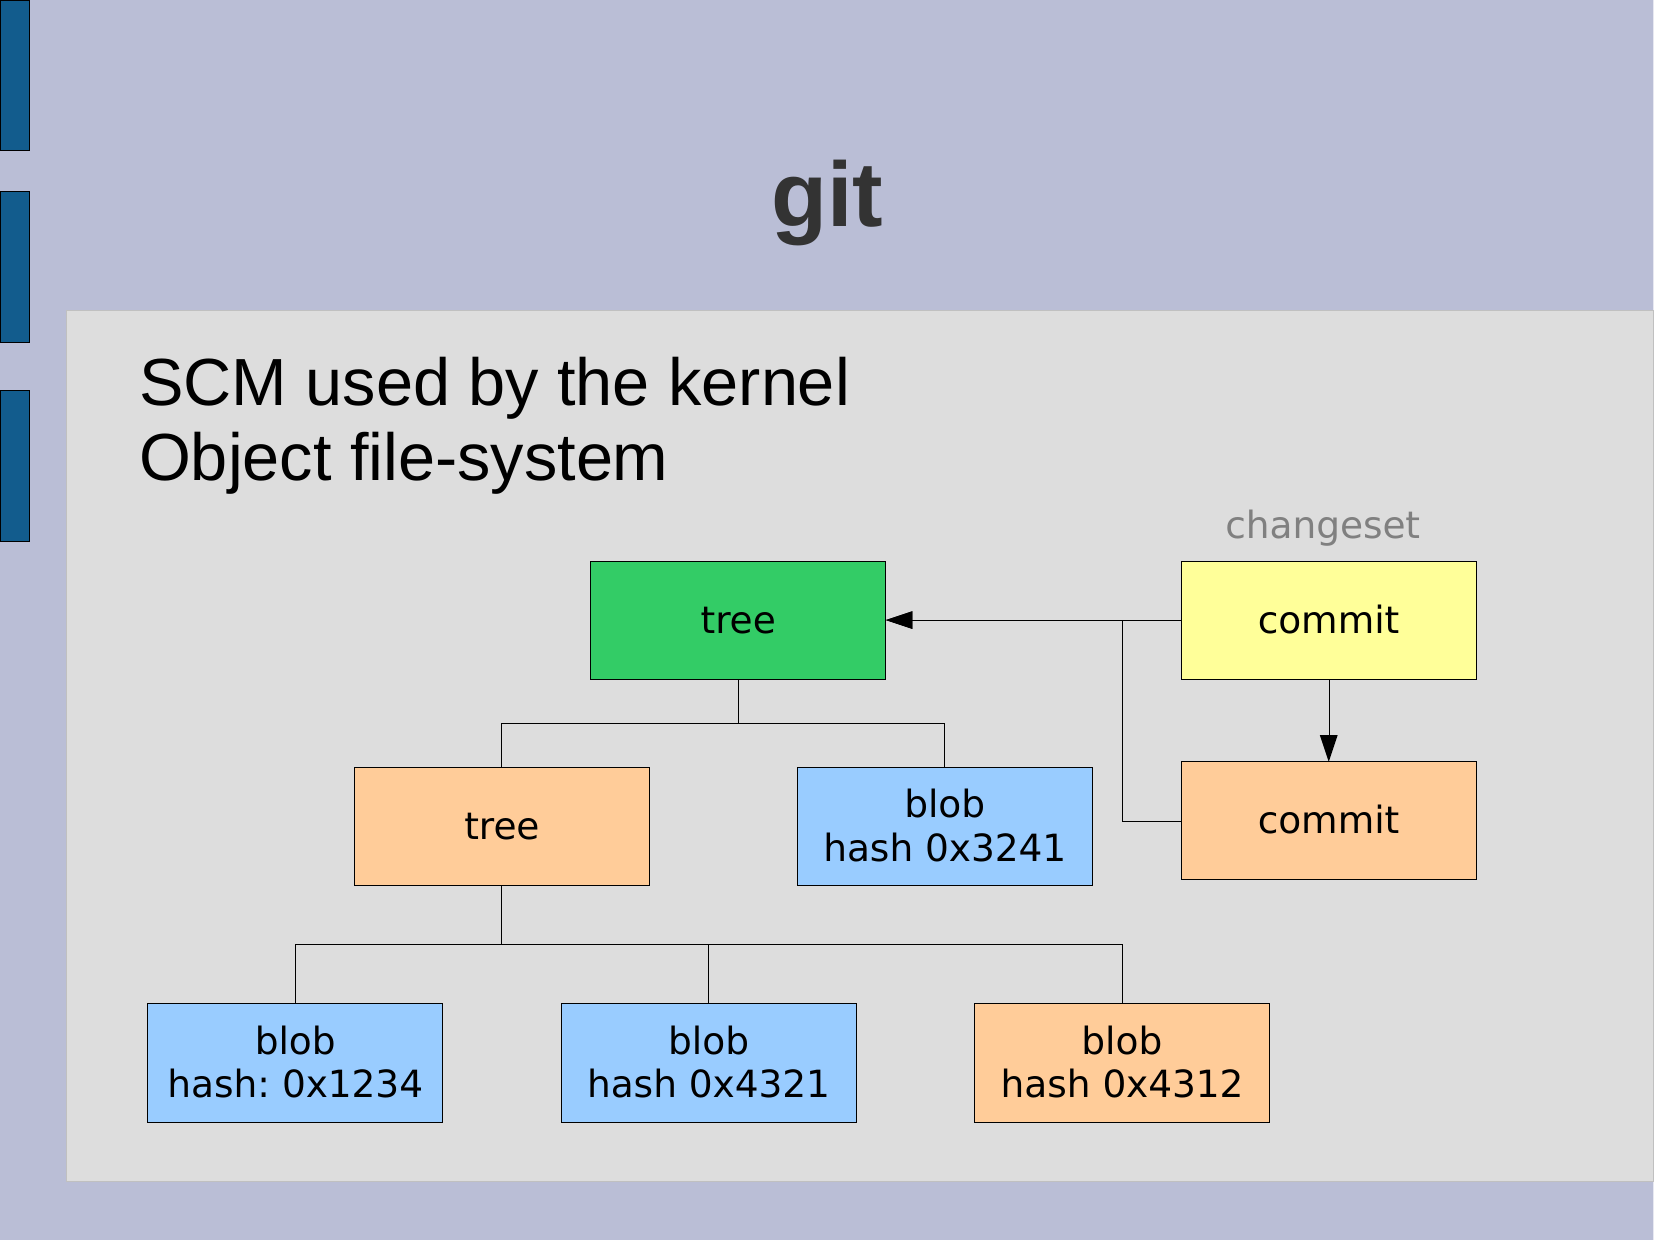

# git
SCM used by the kernel
Object file-system
changeset
tree
commit
commit
tree
tree
blob
hash 0x4312
blob
hash 0x3241
blob
hash: 0x1234
blob
hash 0x4321